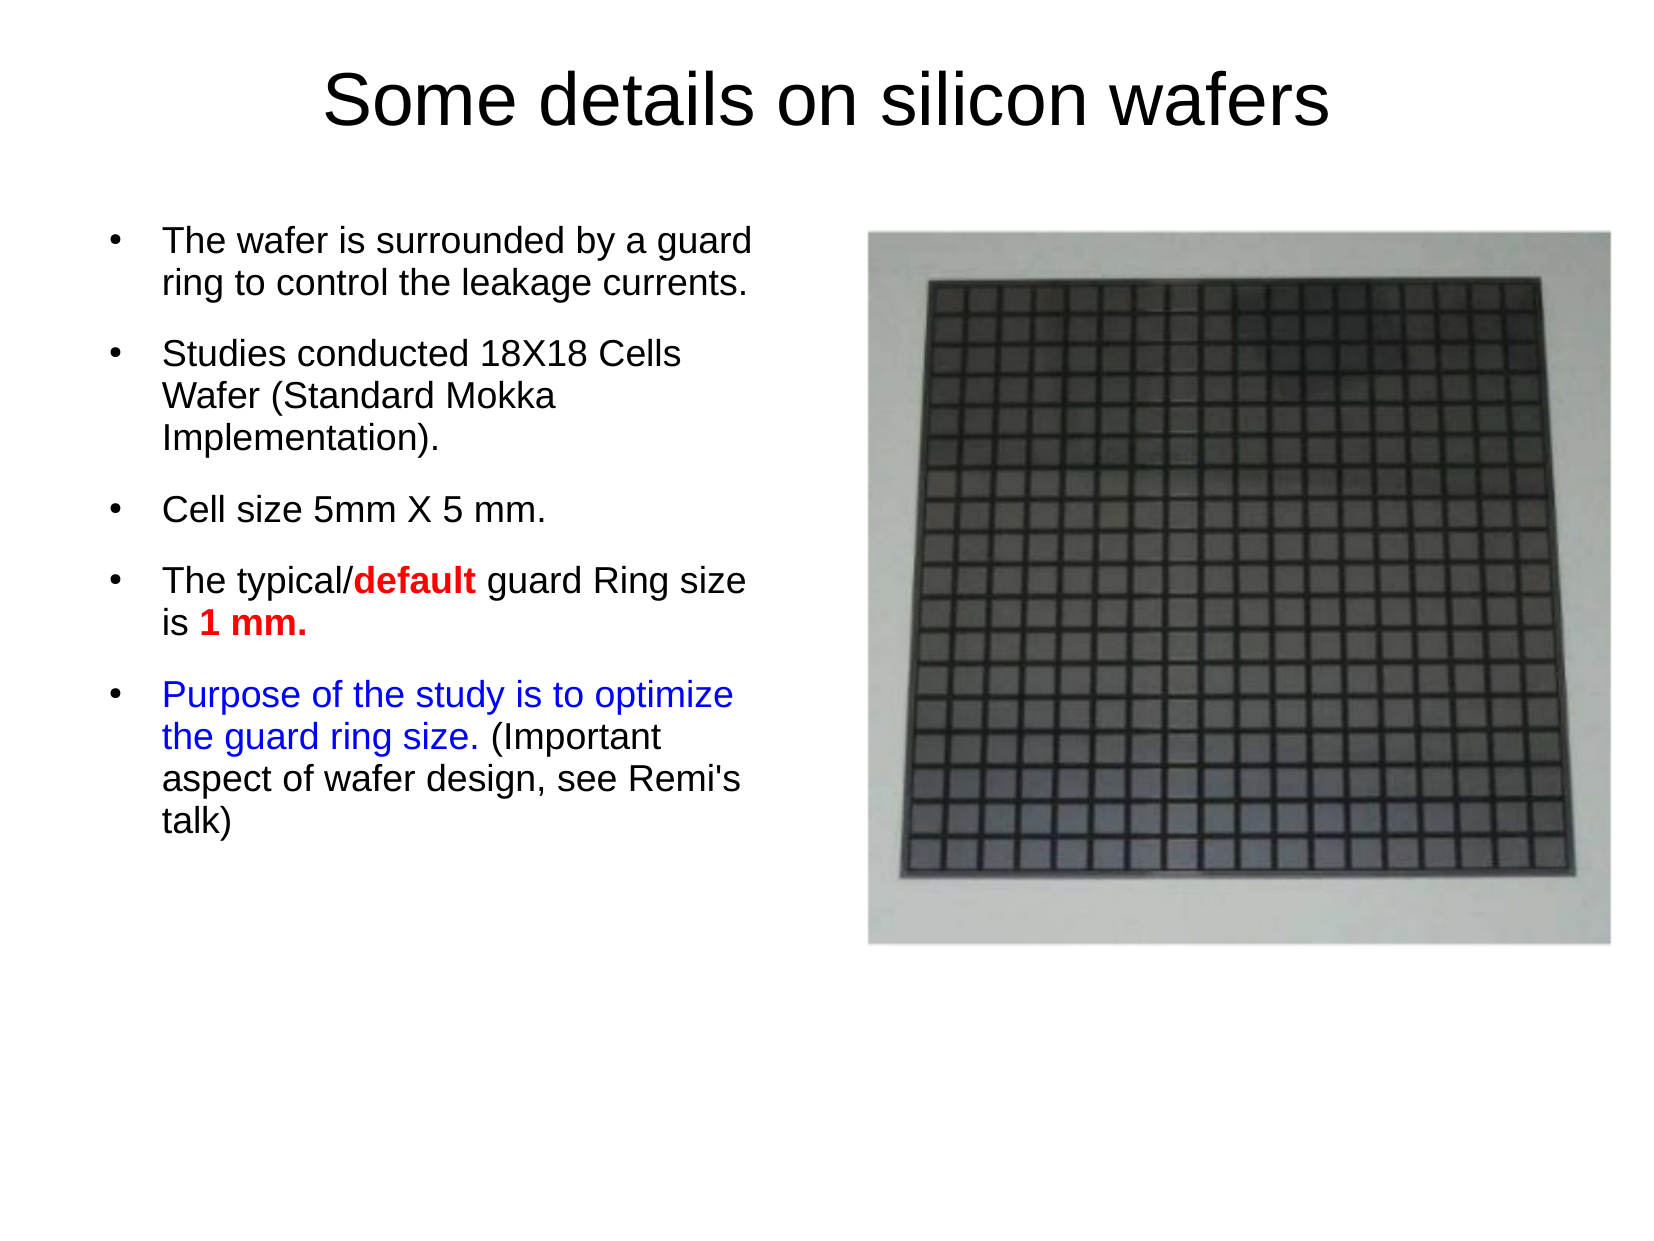

# Some details on silicon wafers
The wafer is surrounded by a guard ring to control the leakage currents.
Studies conducted 18X18 Cells Wafer (Standard Mokka Implementation).
Cell size 5mm X 5 mm.
The typical/default guard Ring size is 1 mm.
Purpose of the study is to optimize the guard ring size. (Important aspect of wafer design, see Remi's talk)